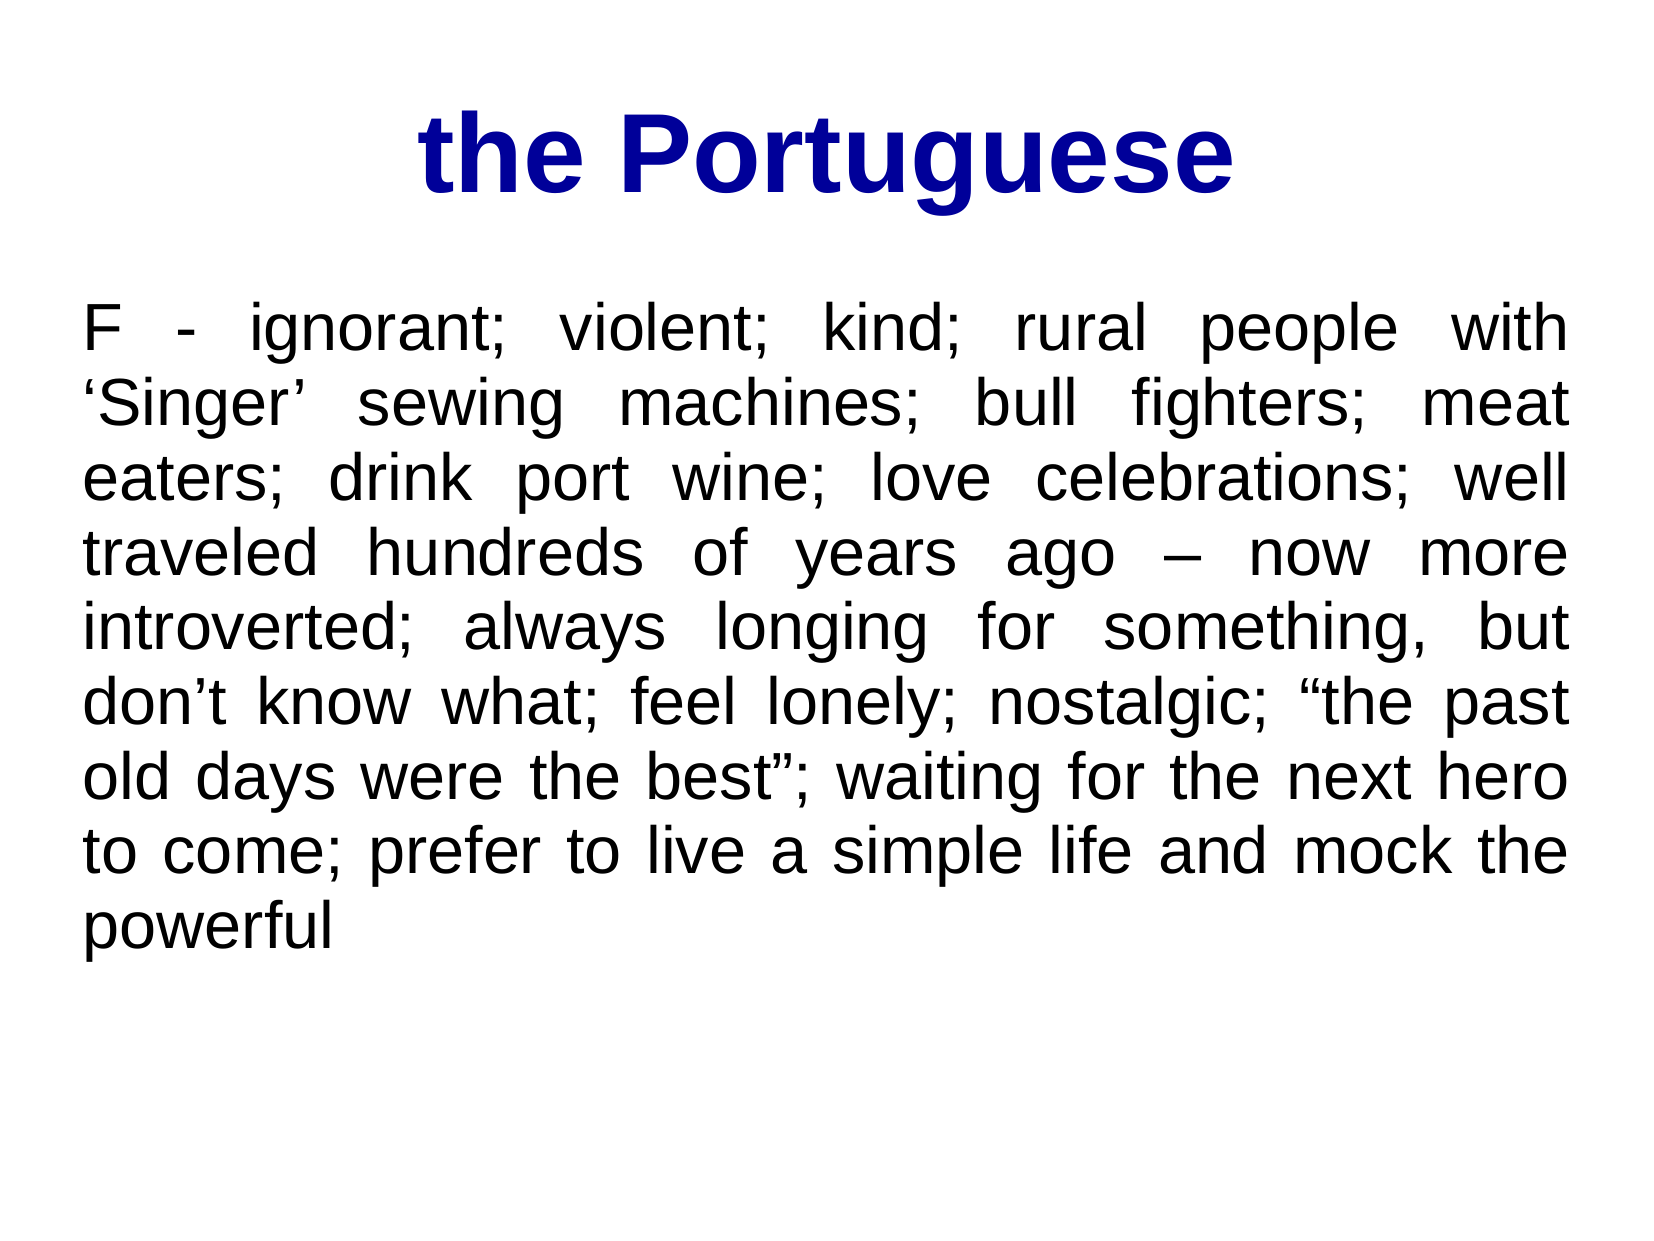

# the Portuguese
F - ignorant; violent; kind; rural people with ‘Singer’ sewing machines; bull fighters; meat eaters; drink port wine; love celebrations; well traveled hundreds of years ago – now more introverted; always longing for something, but don’t know what; feel lonely; nostalgic; “the past old days were the best”; waiting for the next hero to come; prefer to live a simple life and mock the powerful